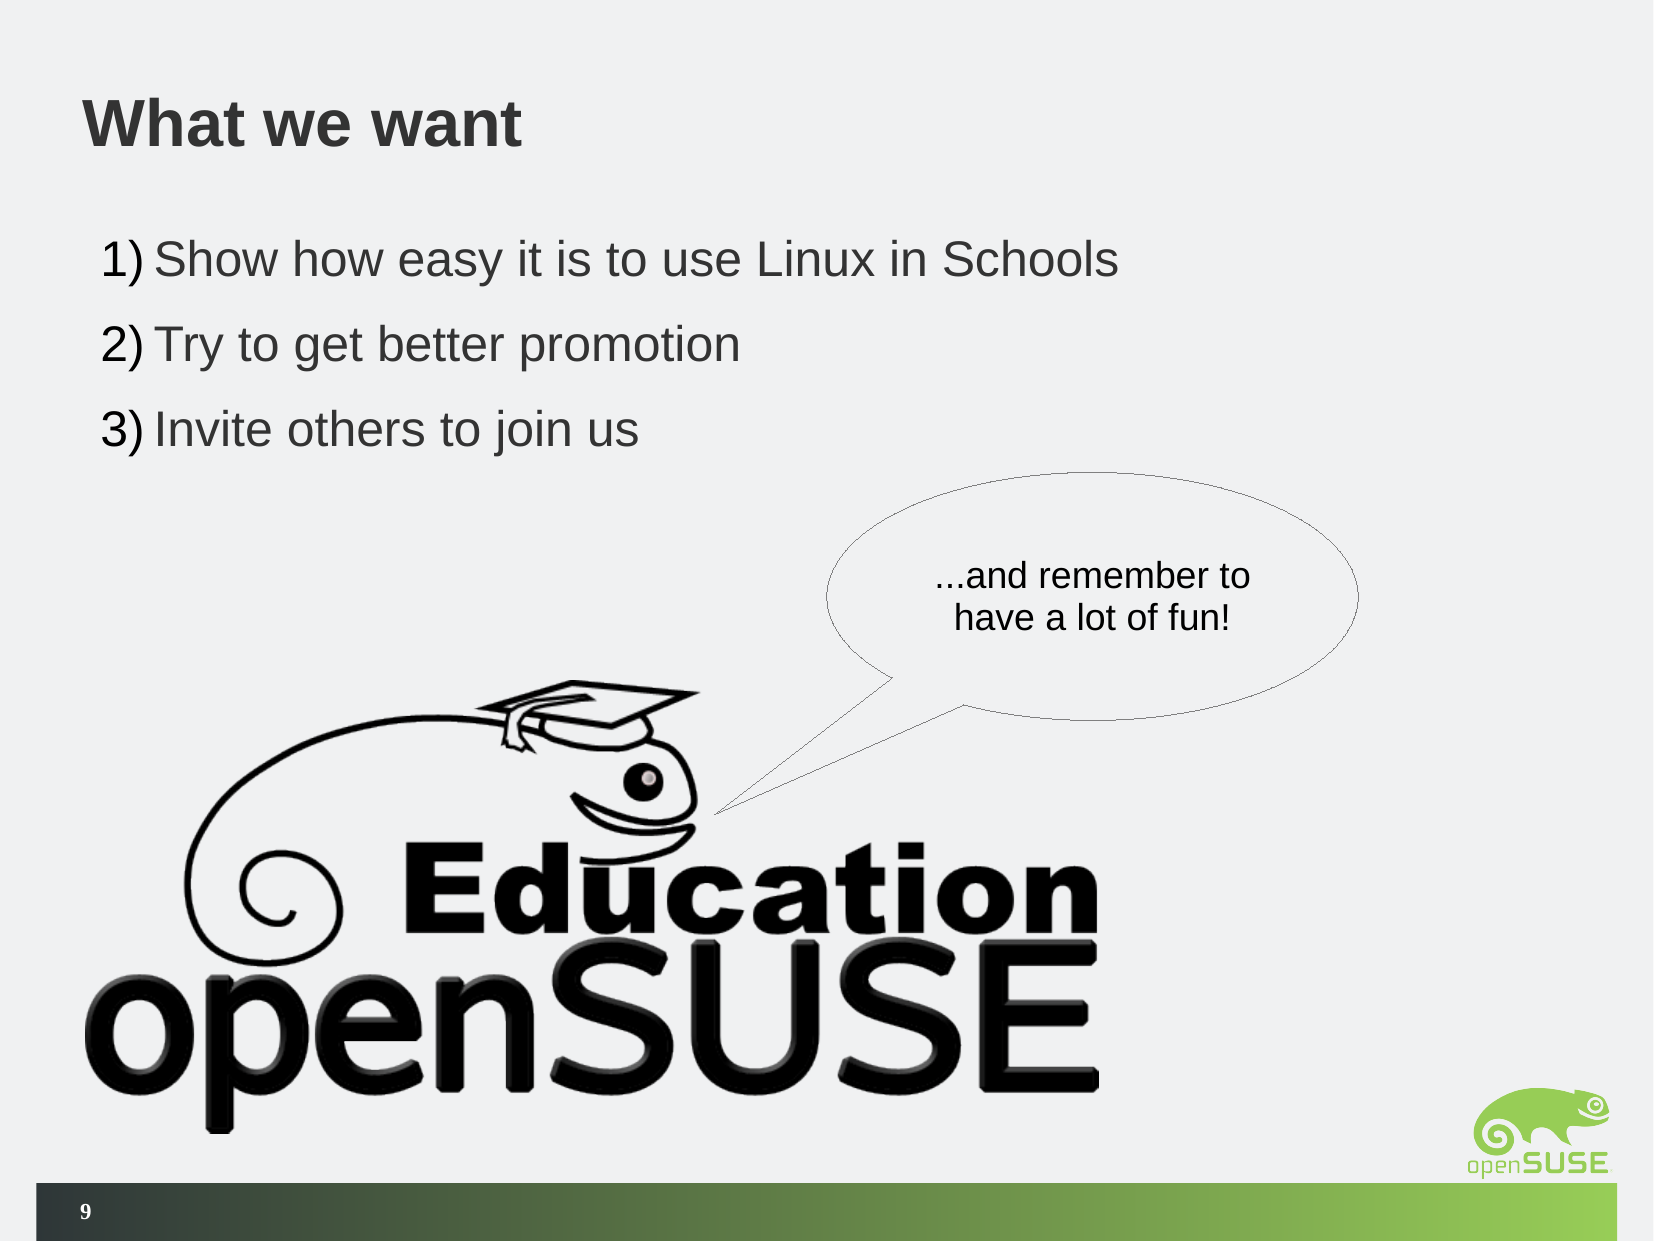

# What we want
Show how easy it is to use Linux in Schools
Try to get better promotion
Invite others to join us
...and remember to
have a lot of fun!
9